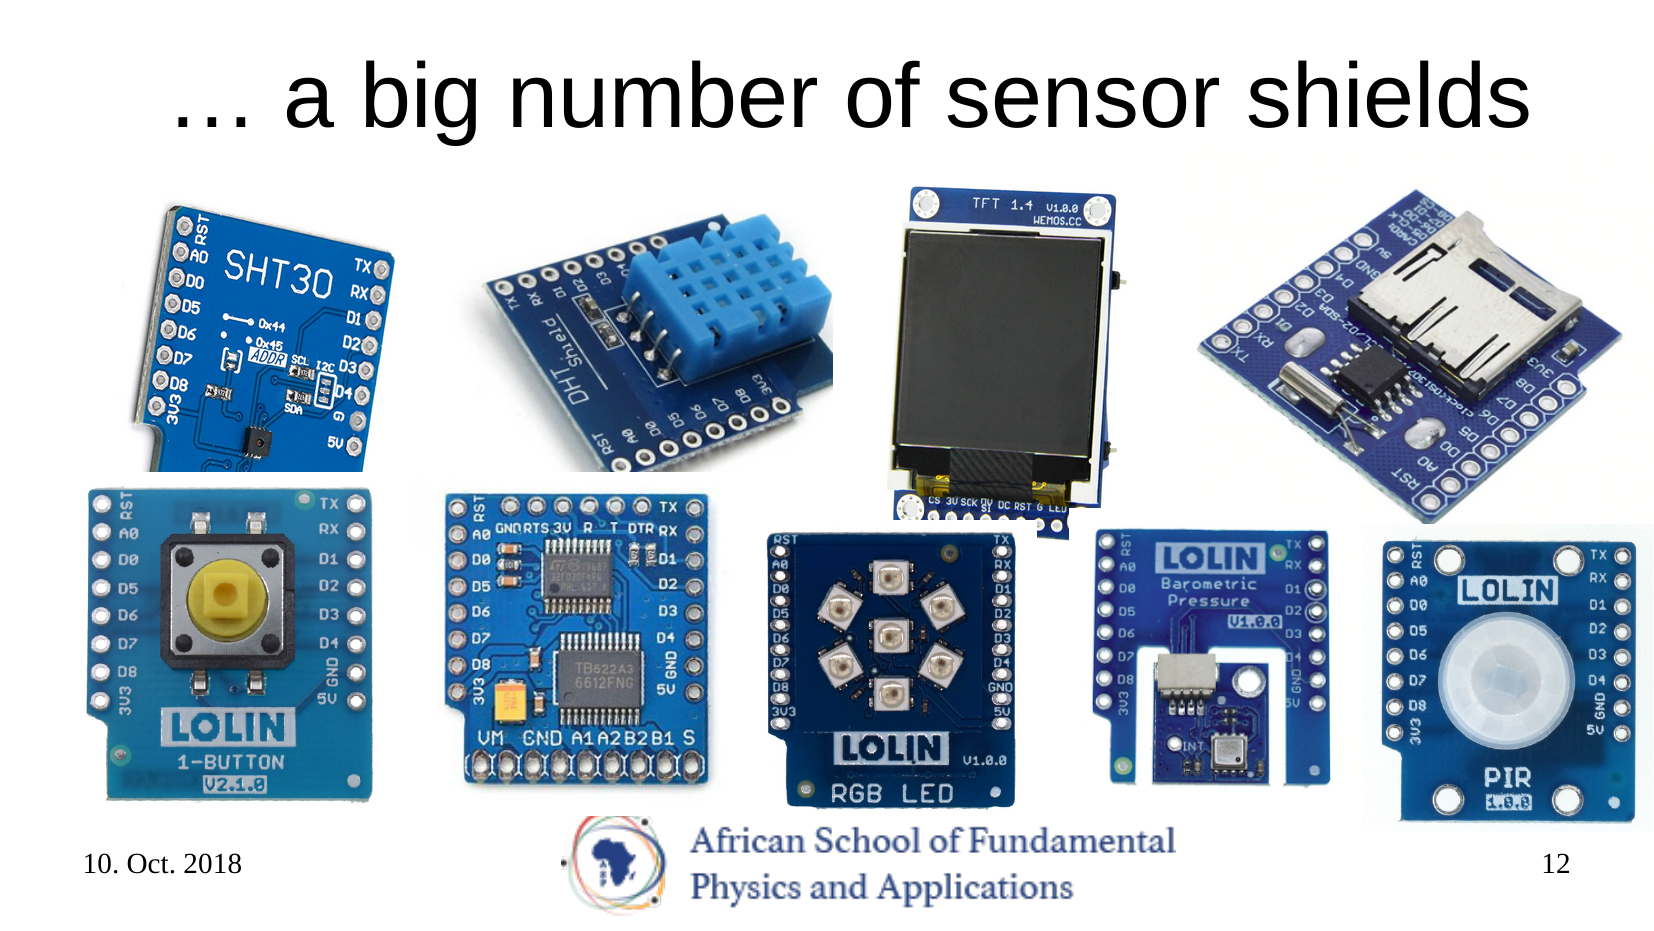

# … a big number of sensor shields
10. Oct. 2018
12